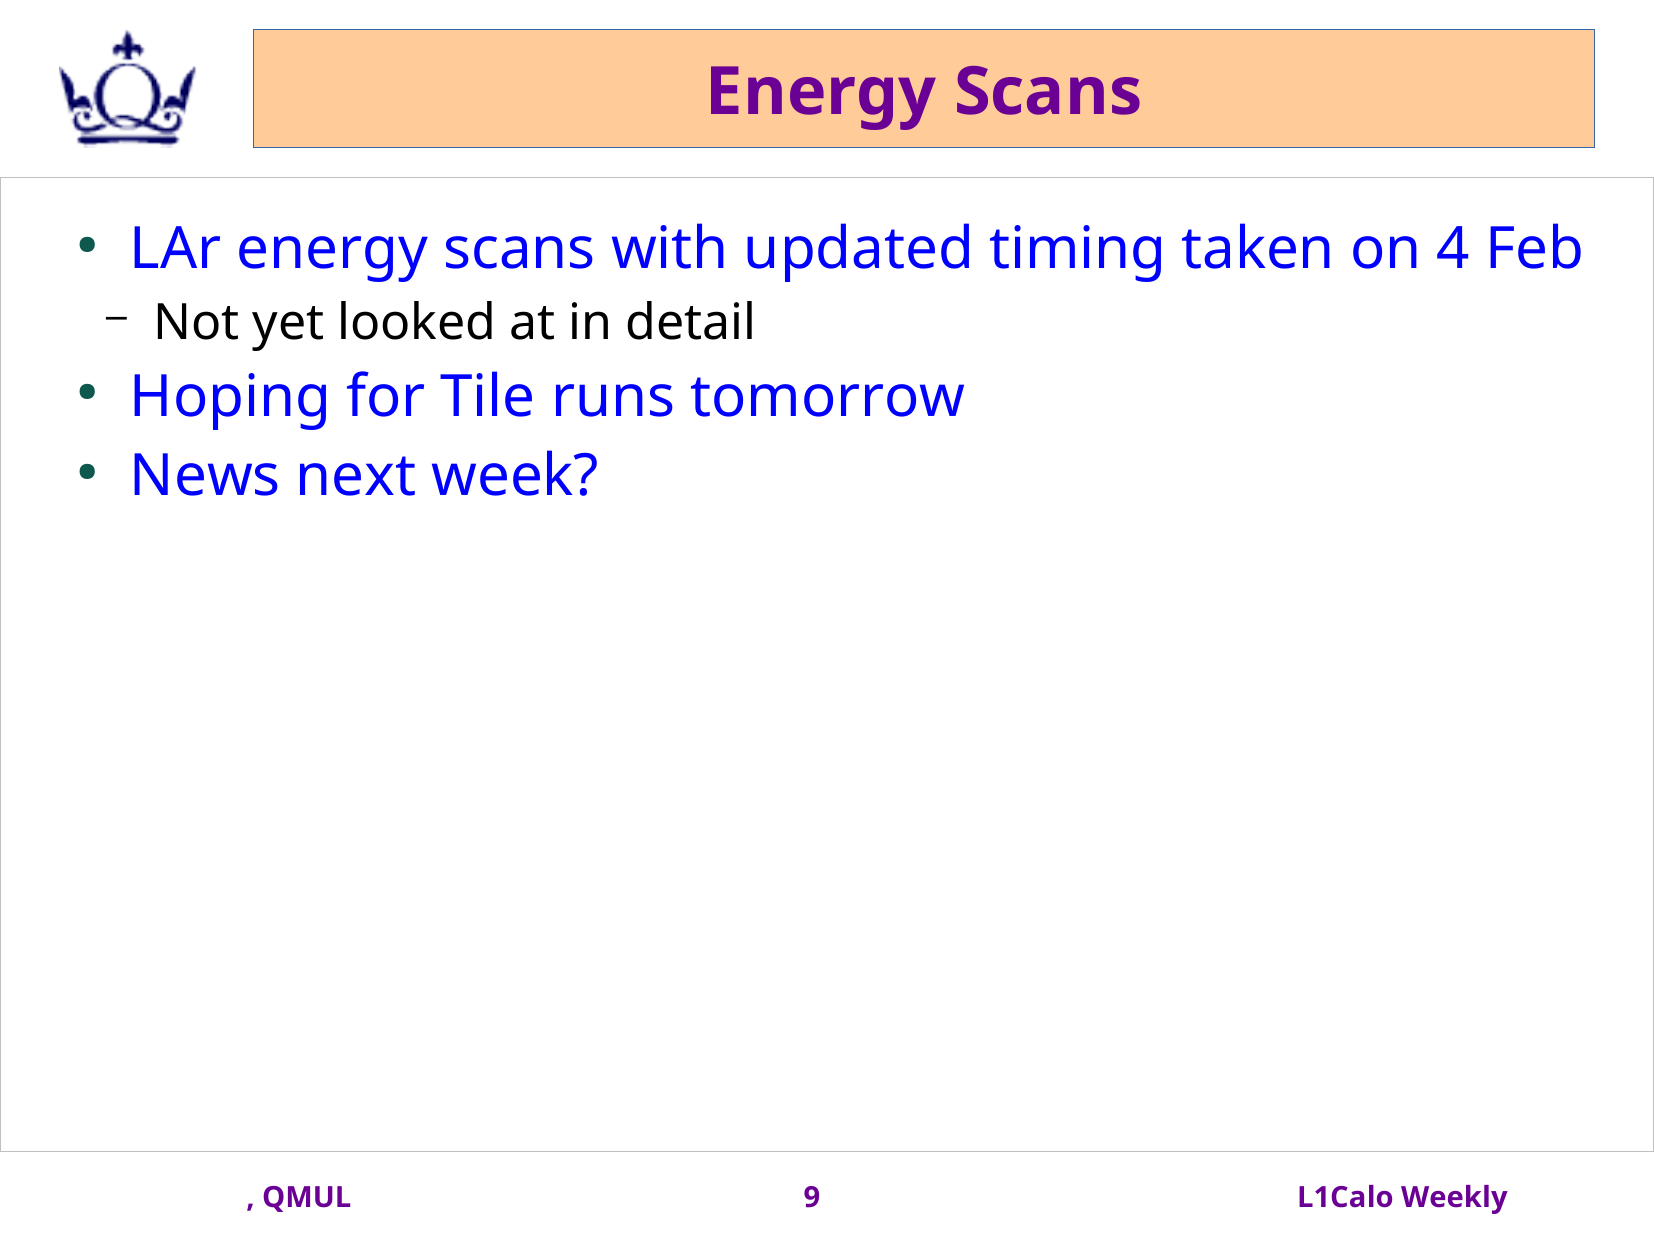

# Energy Scans
LAr energy scans with updated timing taken on 4 Feb
Not yet looked at in detail
Hoping for Tile runs tomorrow
News next week?